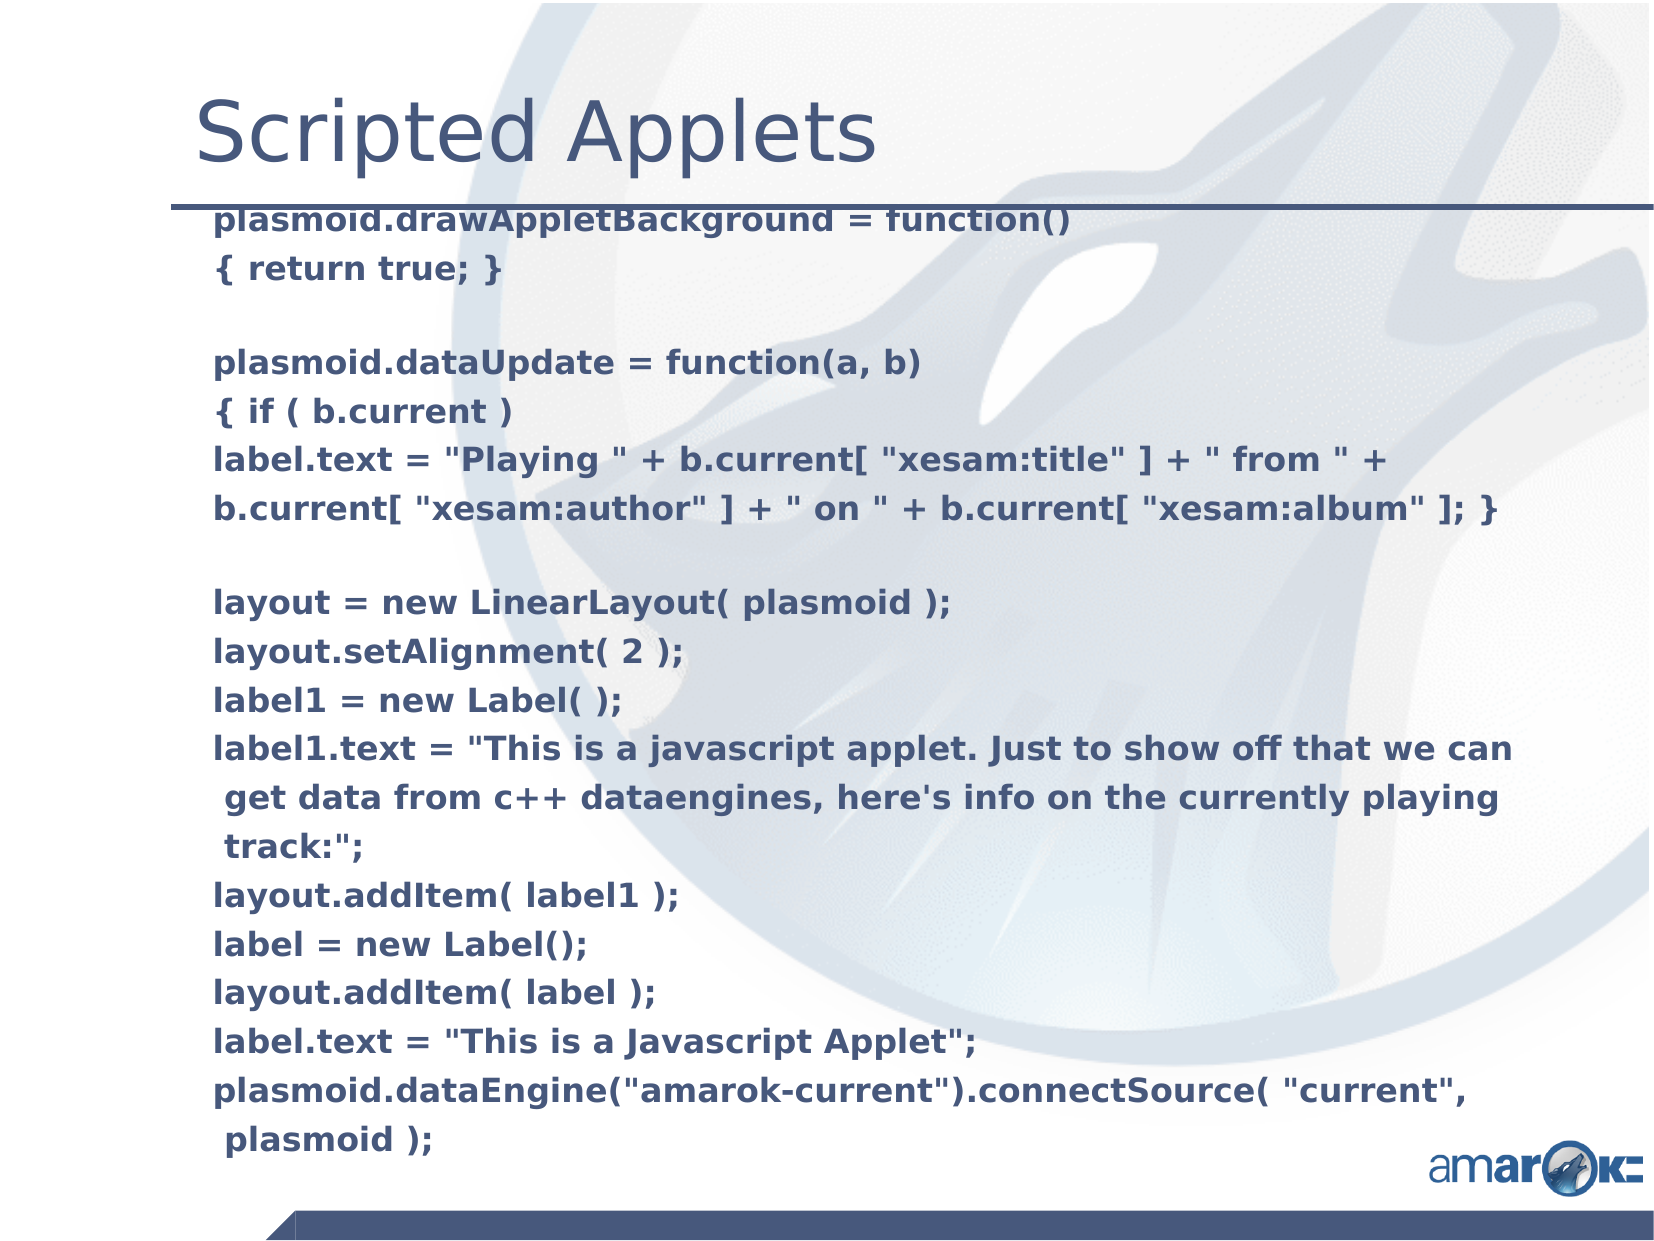

# Scripted Applets
plasmoid.drawAppletBackground = function()
{ return true; }
plasmoid.dataUpdate = function(a, b)
{ if ( b.current )
label.text = "Playing " + b.current[ "xesam:title" ] + " from " +
b.current[ "xesam:author" ] + " on " + b.current[ "xesam:album" ]; }
layout = new LinearLayout( plasmoid );
layout.setAlignment( 2 );
label1 = new Label( );
label1.text = "This is a javascript applet. Just to show off that we can
 get data from c++ dataengines, here's info on the currently playing
 track:";
layout.addItem( label1 );
label = new Label();
layout.addItem( label );
label.text = "This is a Javascript Applet";
plasmoid.dataEngine("amarok-current").connectSource( "current",
 plasmoid );